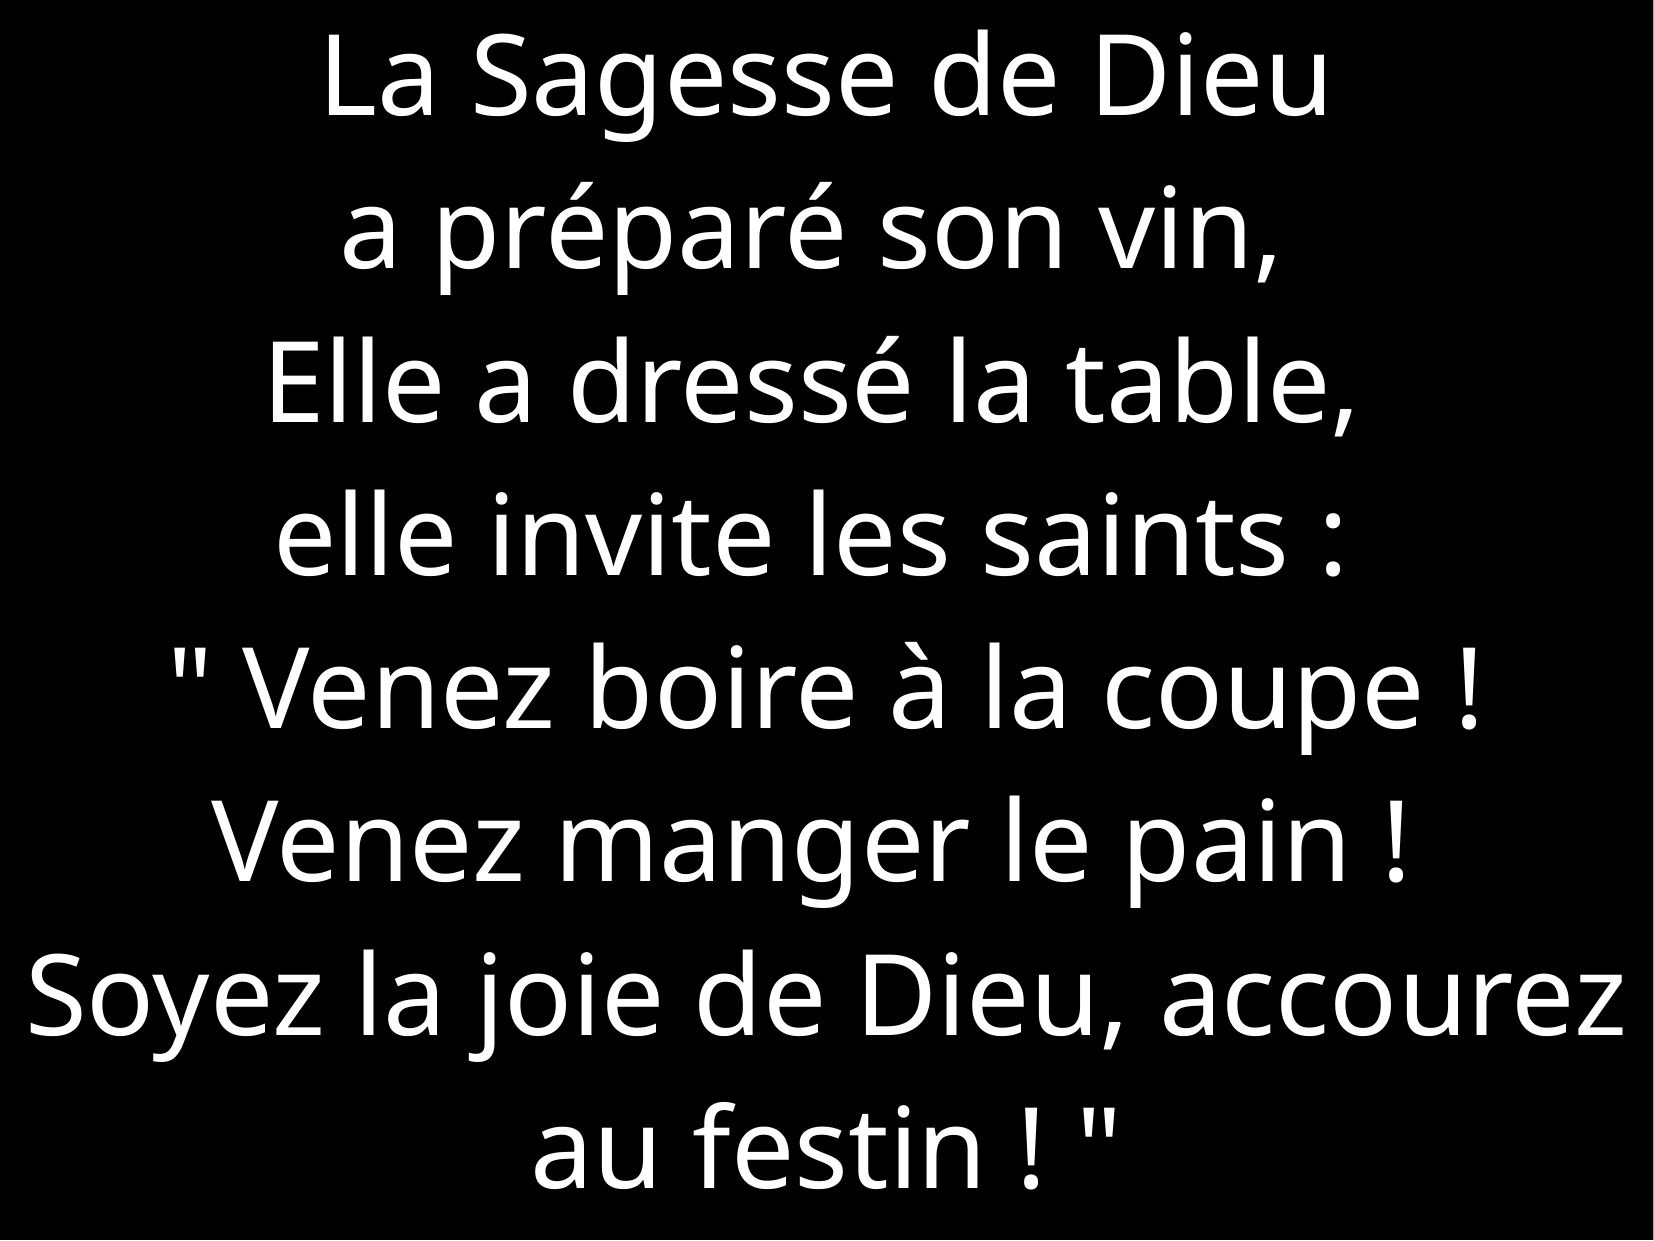

# La Sagesse de Dieu
a préparé son vin,
Elle a dressé la table,
elle invite les saints :
" Venez boire à la coupe ! Venez manger le pain !
Soyez la joie de Dieu, accourez au festin ! "